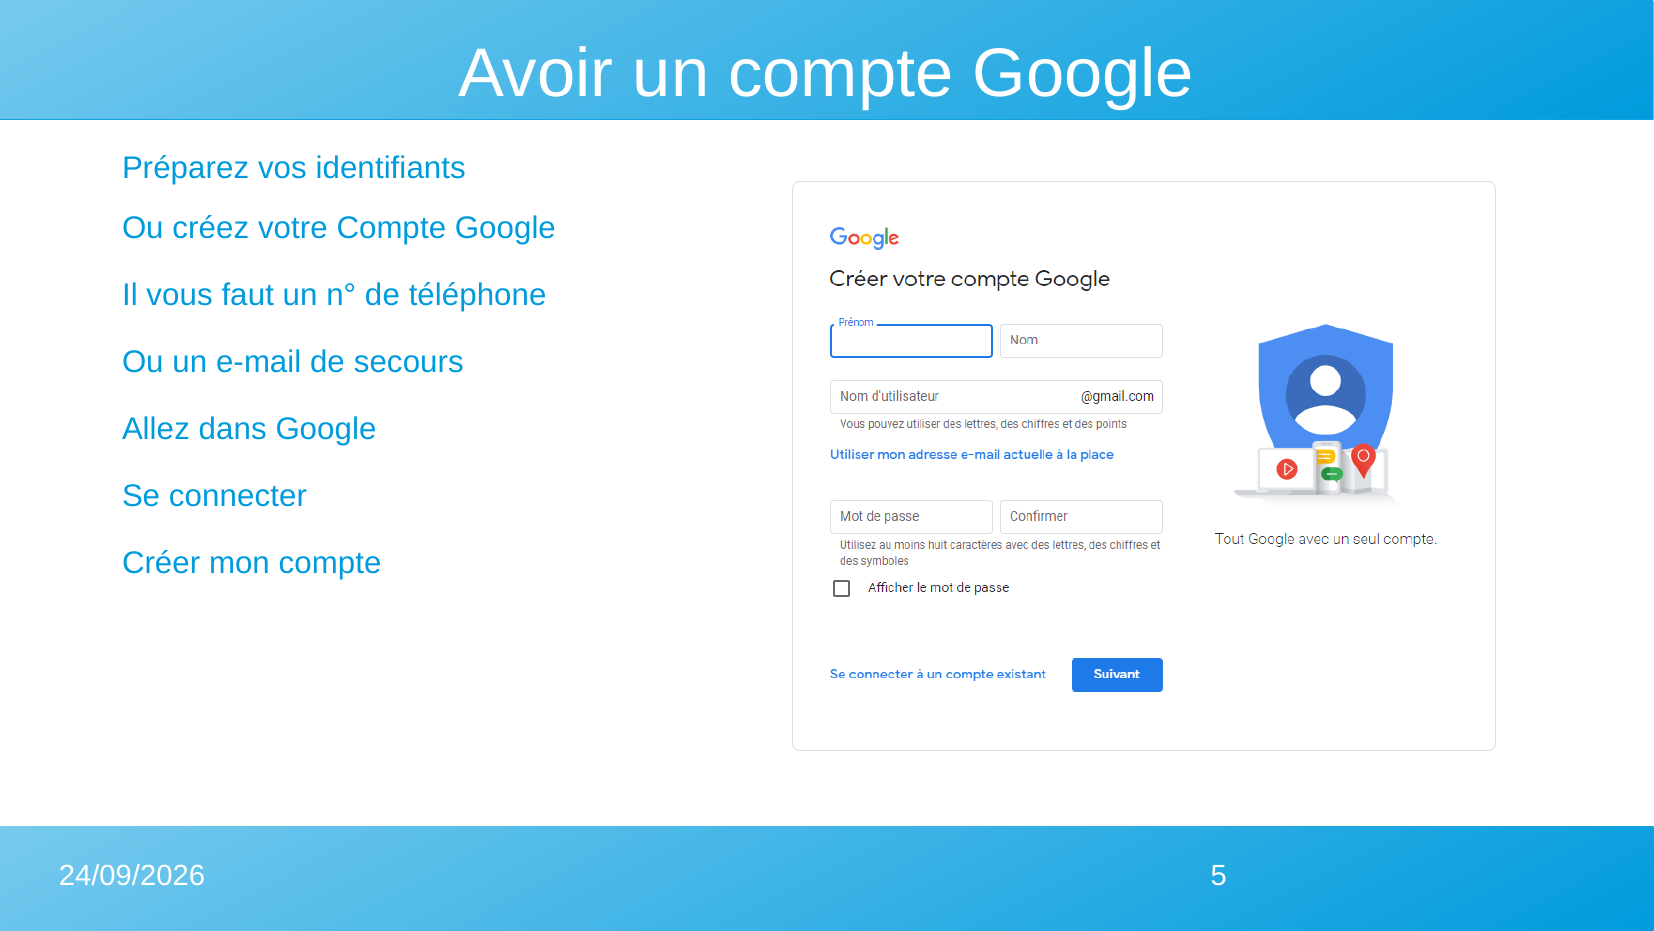

# Avoir un compte Google
Préparez vos identifiants
Ou créez votre Compte Google
Il vous faut un n° de téléphone
Ou un e-mail de secours
Allez dans Google
Se connecter
Créer mon compte